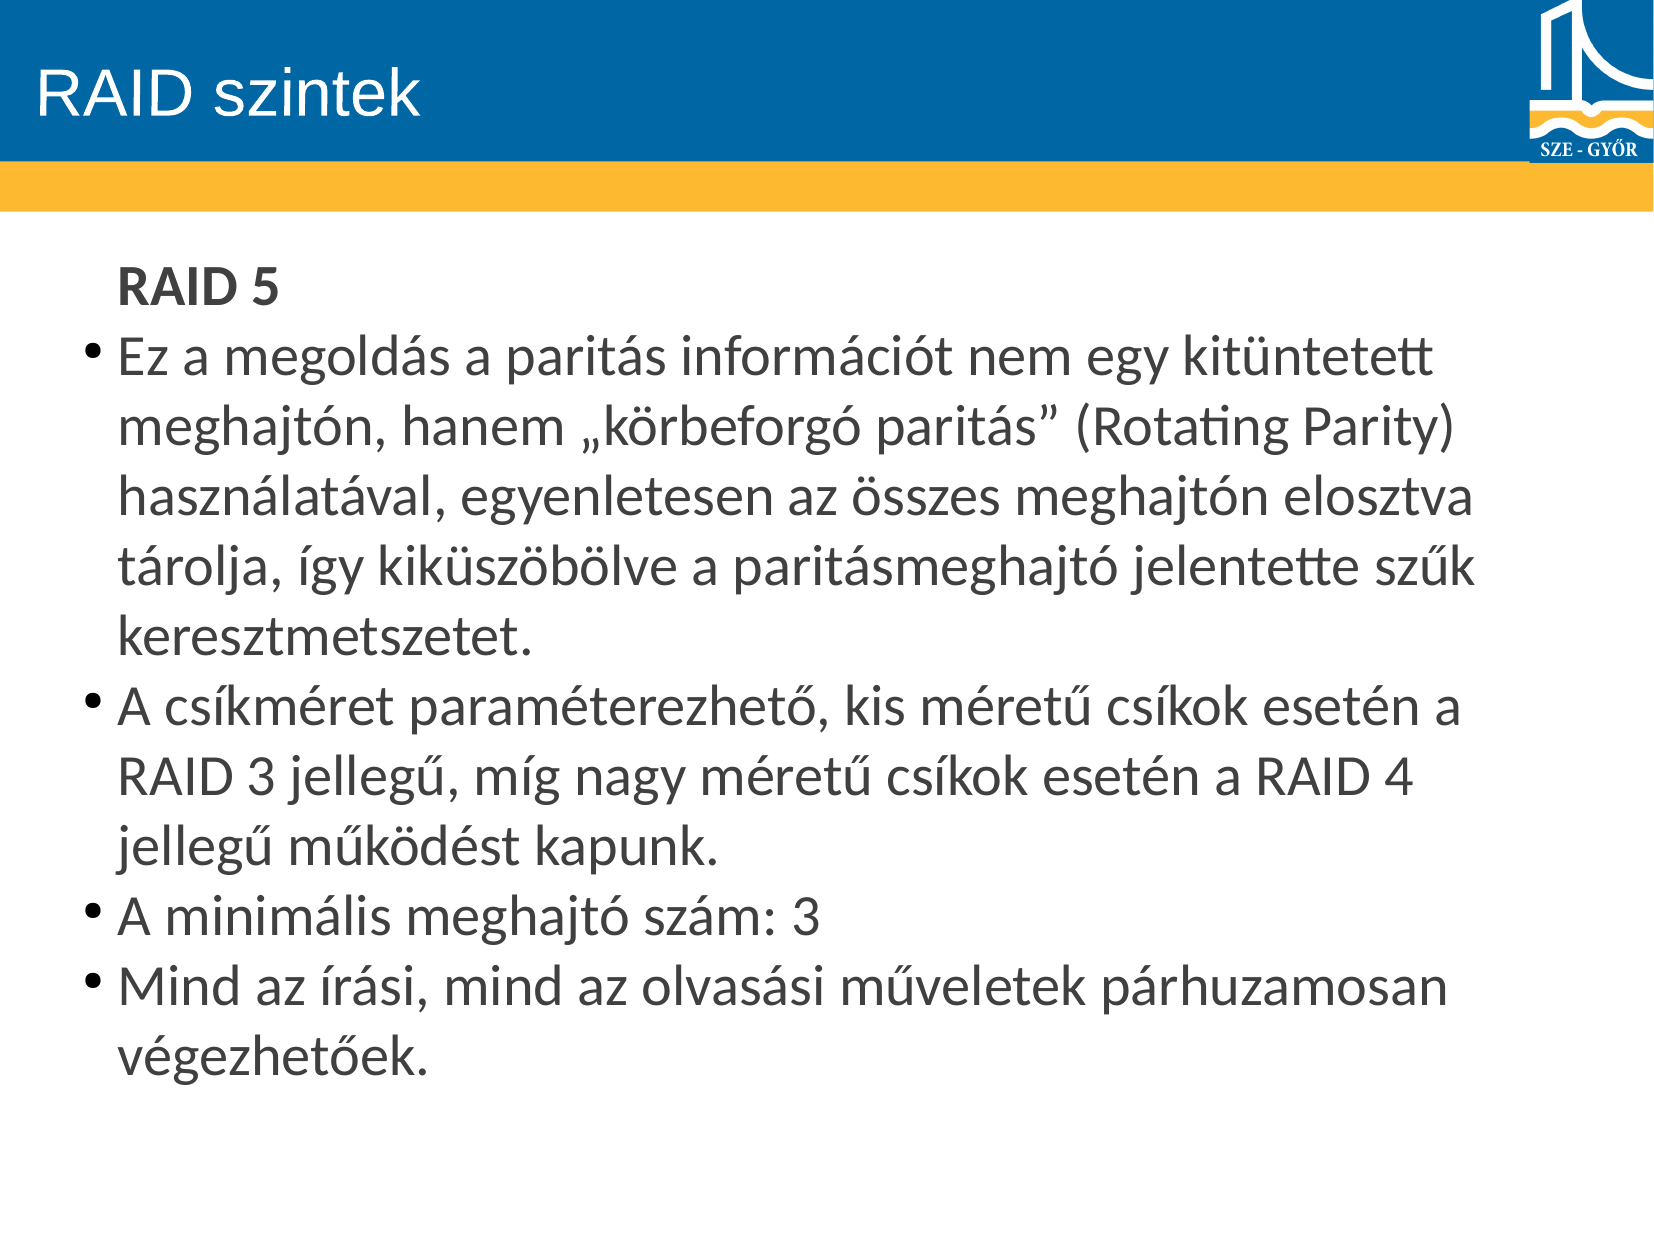

RAID szintek
RAID 5
Ez a megoldás a paritás információt nem egy kitüntetett meghajtón, hanem „körbeforgó paritás” (Rotating Parity) használatával, egyenletesen az összes meghajtón elosztva tárolja, így kiküszöbölve a paritásmeghajtó jelentette szűk keresztmetszetet.
A csíkméret paraméterezhető, kis méretű csíkok esetén a RAID 3 jellegű, míg nagy méretű csíkok esetén a RAID 4 jellegű működést kapunk.
A minimális meghajtó szám: 3
Mind az írási, mind az olvasási műveletek párhuzamosan végezhetőek.